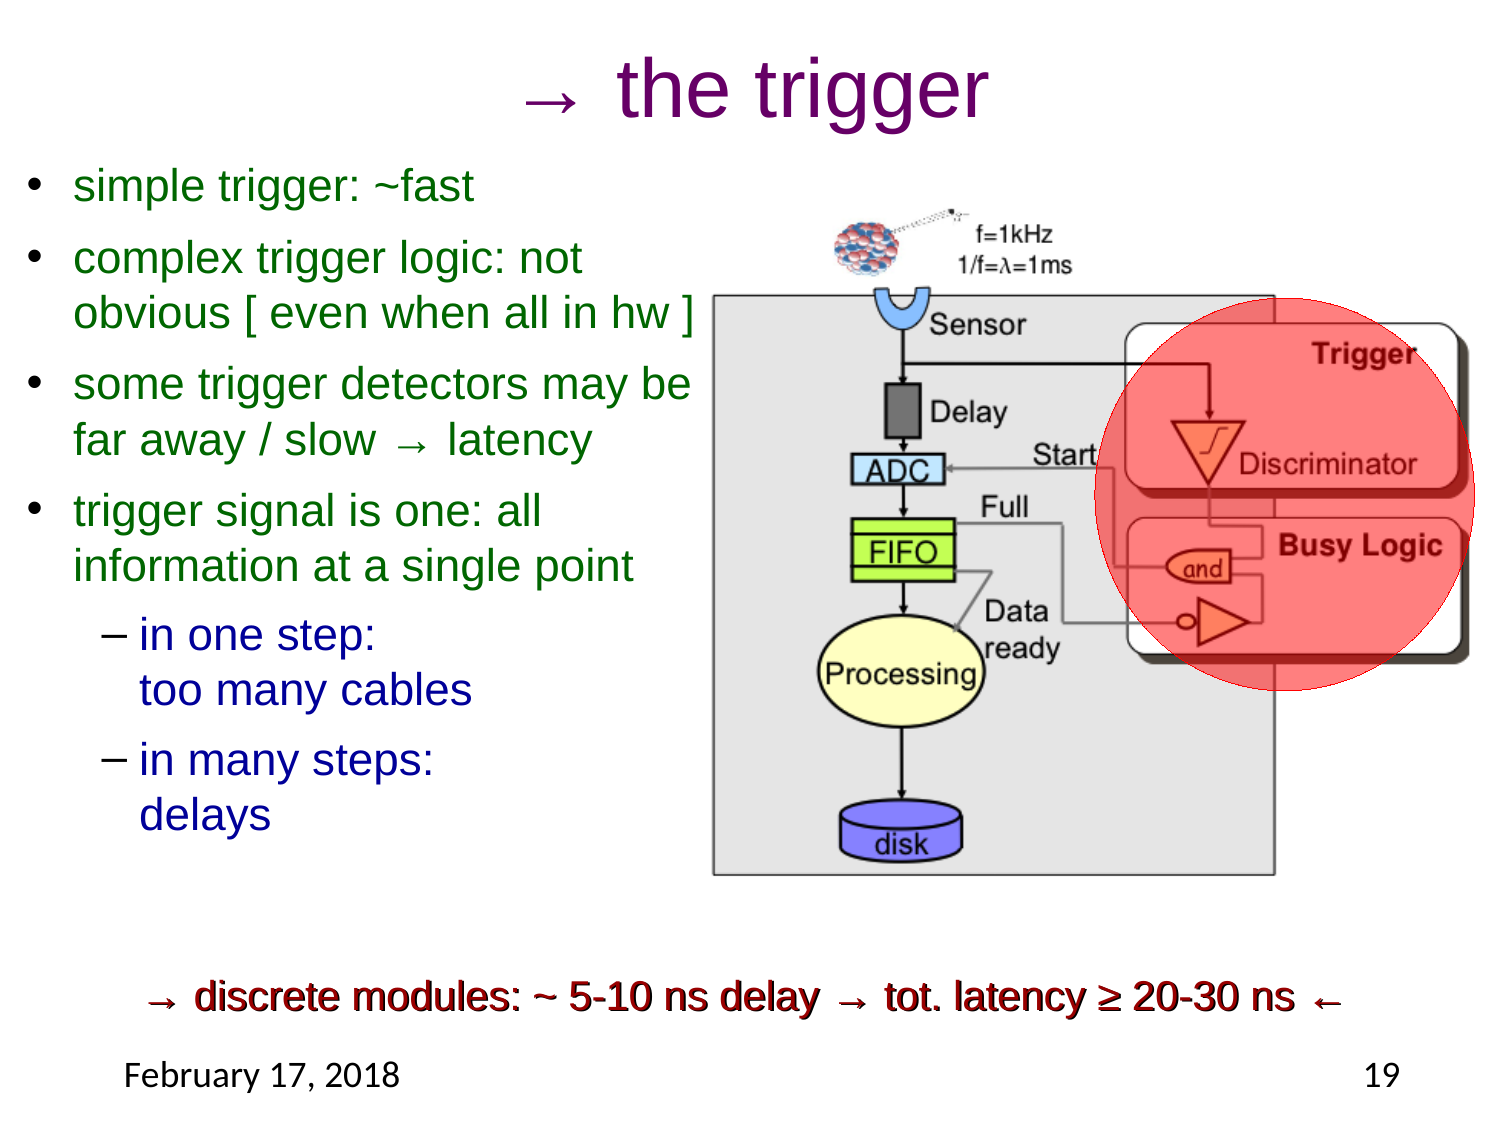

# → the trigger
simple trigger: ~fast
complex trigger logic: not obvious [ even when all in hw ]
some trigger detectors may be far away / slow → latency
trigger signal is one: all information at a single point
in one step:
too many cables
in many steps:
delays
→ discrete modules: ~ 5-10 ns delay → tot. latency ≥ 20-30 ns ←
17 February 2018
19